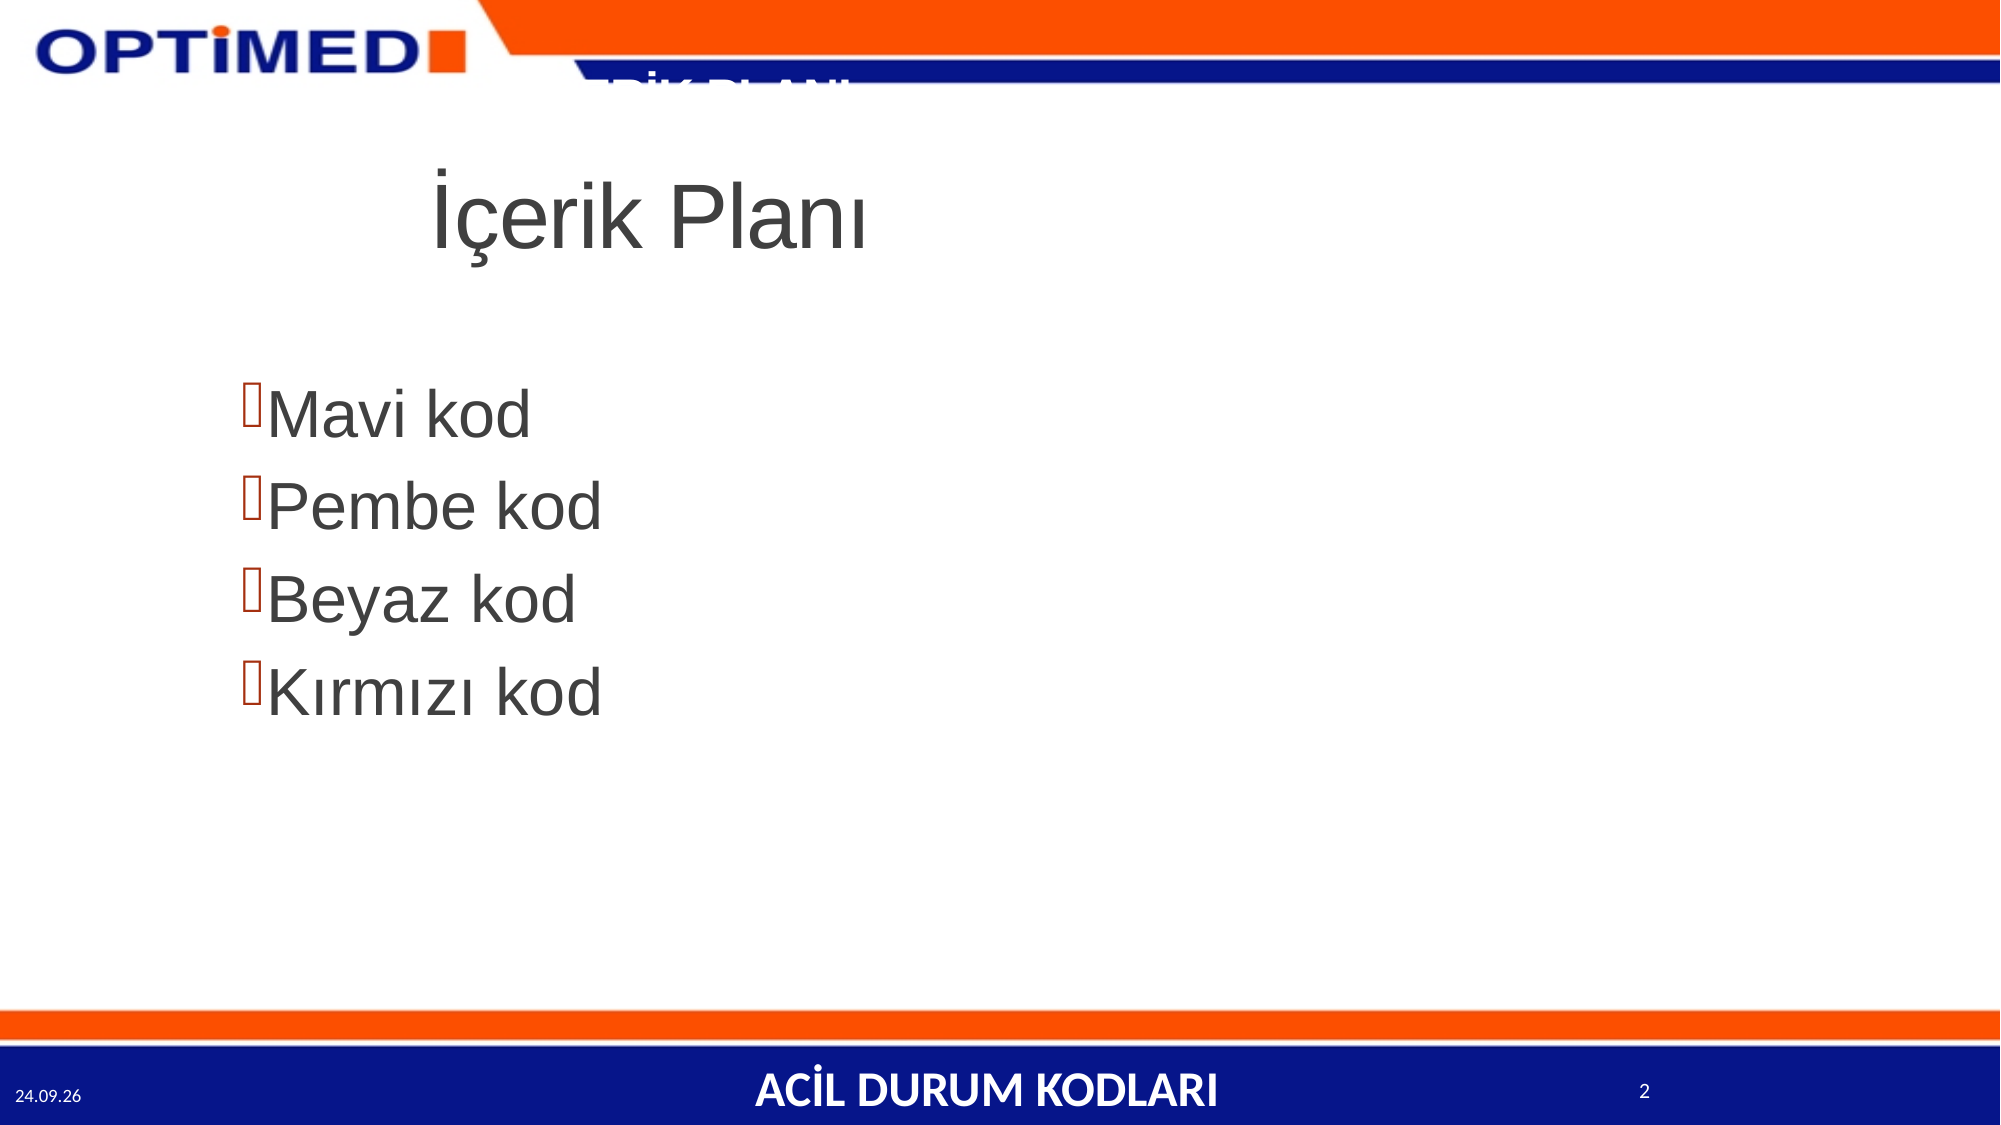

# İÇERİK PLANI
İçerik Planı
Mavi kod
Pembe kod
Beyaz kod
Kırmızı kod
ACİL DURUM KODLARI